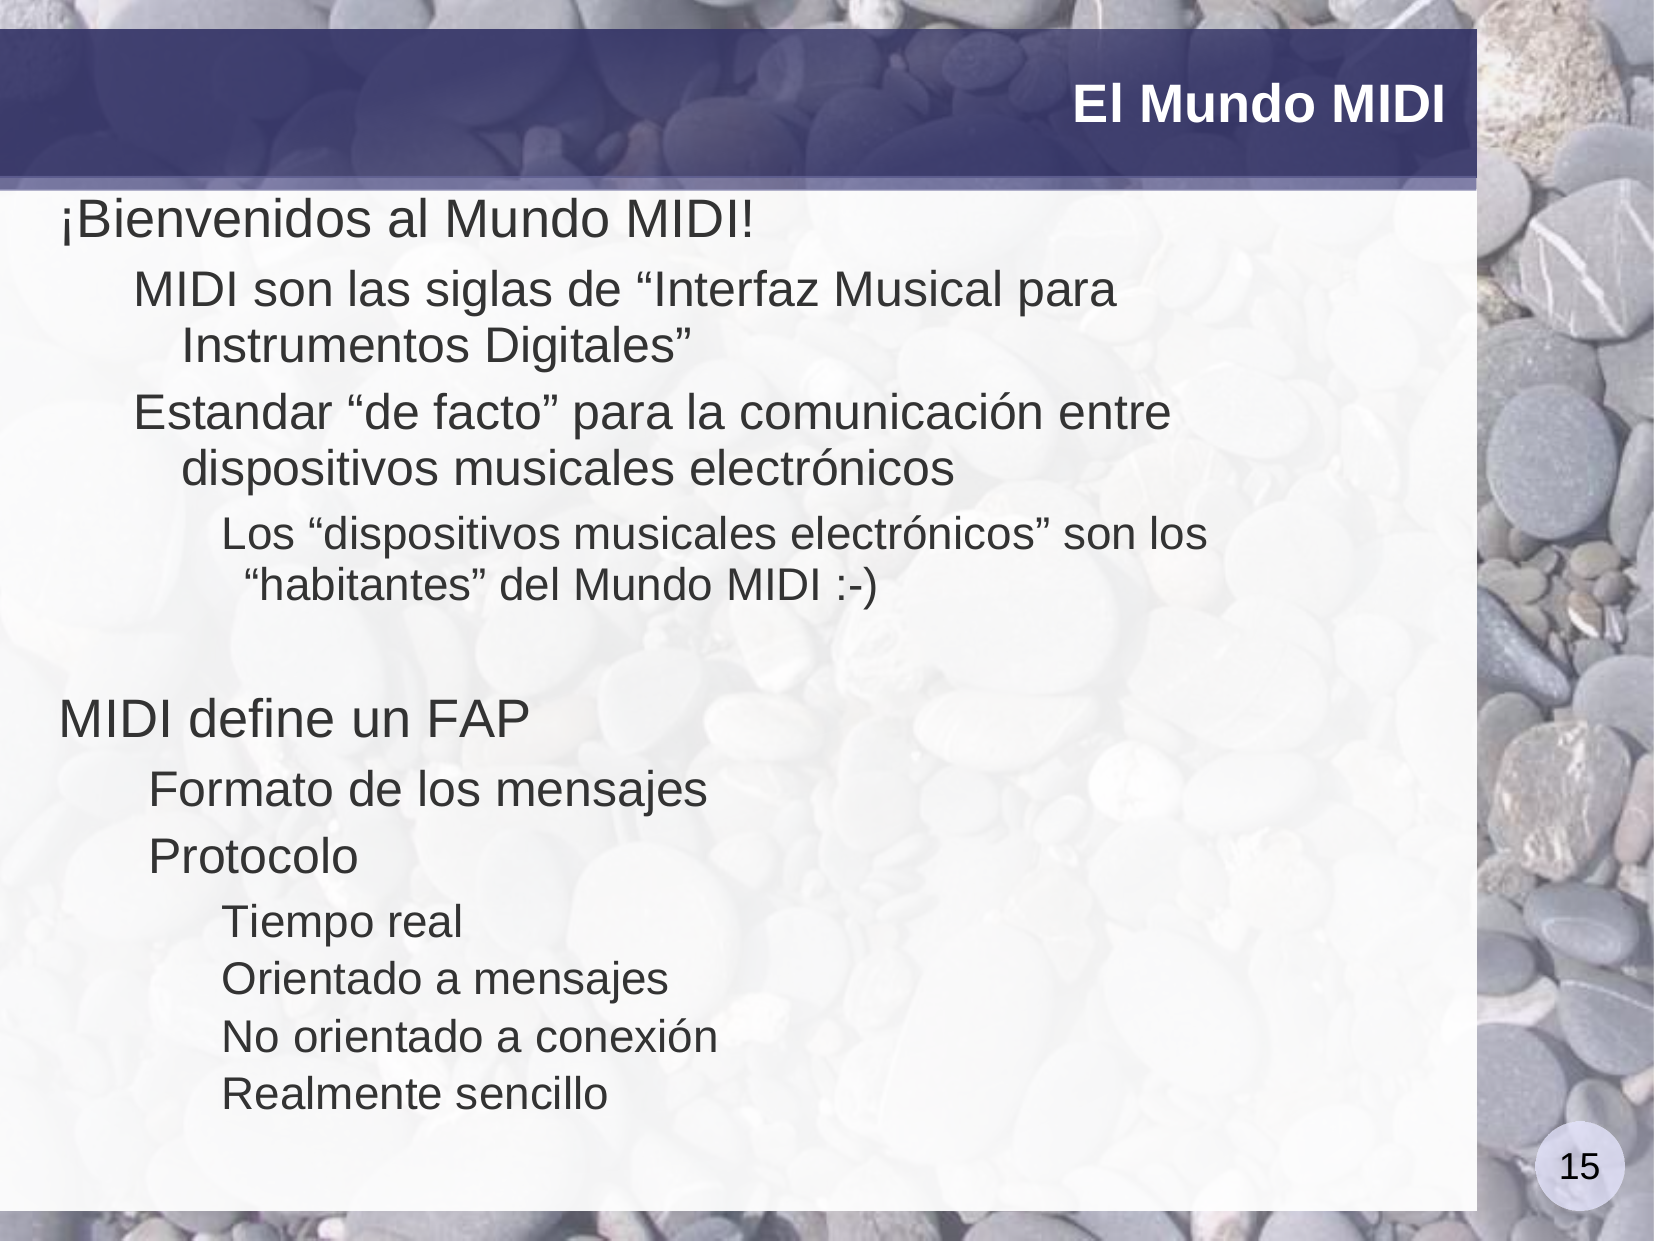

# El Mundo MIDI
¡Bienvenidos al Mundo MIDI!
MIDI son las siglas de “Interfaz Musical para Instrumentos Digitales”
Estandar “de facto” para la comunicación entre dispositivos musicales electrónicos
 Los “dispositivos musicales electrónicos” son los “habitantes” del Mundo MIDI :-)
MIDI define un FAP
 Formato de los mensajes
 Protocolo
 Tiempo real
 Orientado a mensajes
 No orientado a conexión
 Realmente sencillo